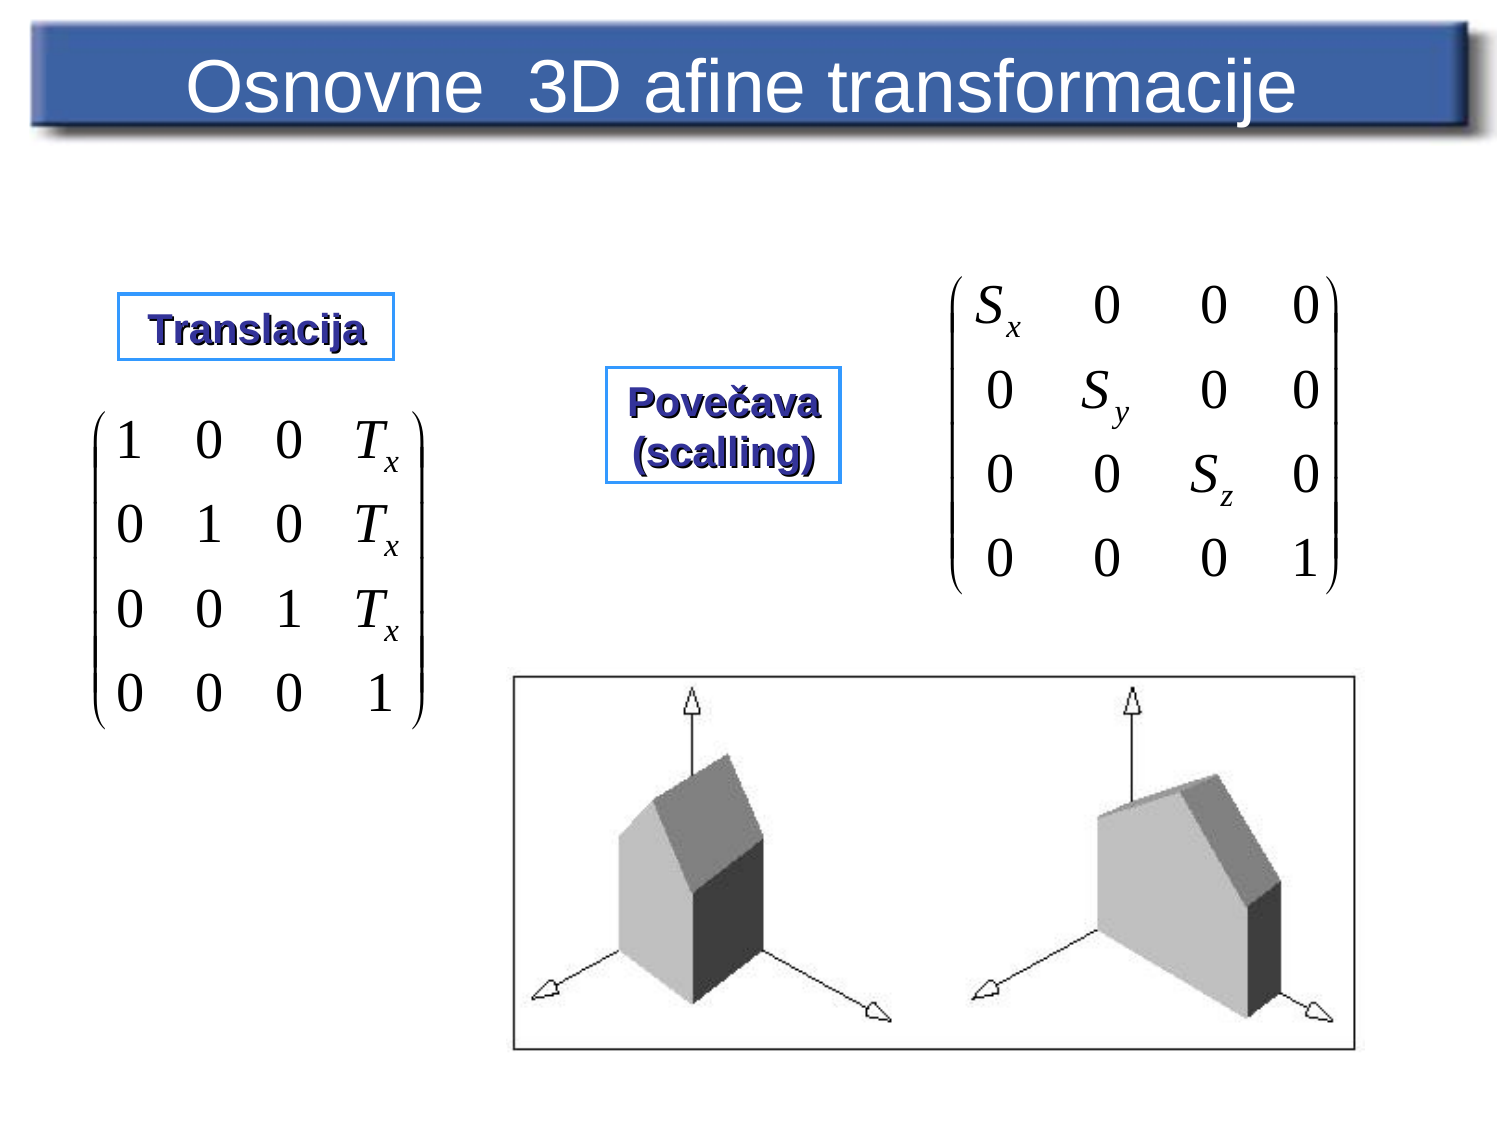

Osnovne 3D afine transformacije
Translacija
Povečava
(scalling)